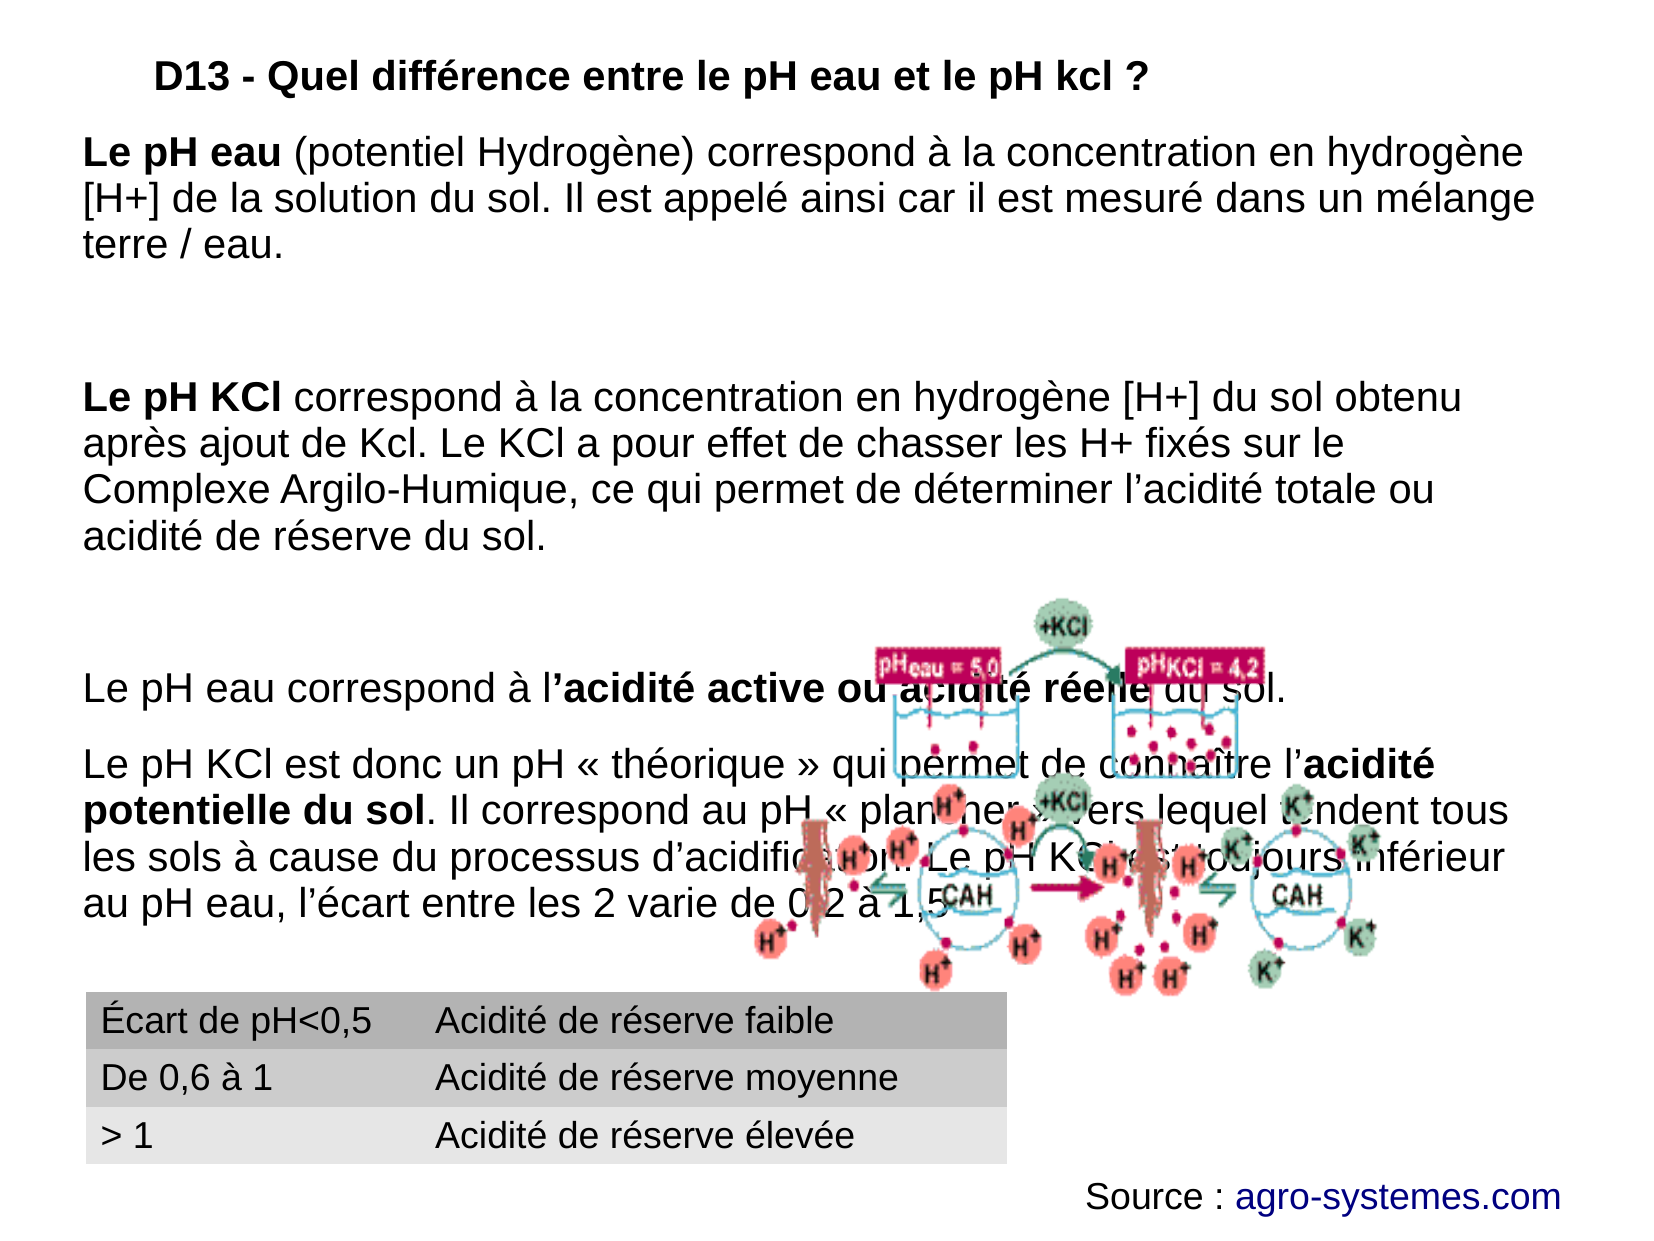

# D13 - Quel différence entre le pH eau et le pH kcl ?
Le pH eau (potentiel Hydrogène) correspond à la concentration en hydrogène [H+] de la solution du sol. Il est appelé ainsi car il est mesuré dans un mélange terre / eau.
Le pH KCl correspond à la concentration en hydrogène [H+] du sol obtenu après ajout de Kcl. Le KCl a pour effet de chasser les H+ fixés sur le Complexe Argilo-Humique, ce qui permet de déterminer l’acidité totale ou acidité de réserve du sol.
Le pH eau correspond à l’acidité active ou acidité réelle du sol.
Le pH KCl est donc un pH « théorique » qui permet de connaître l’acidité potentielle du sol. Il correspond au pH « plancher » vers lequel tendent tous les sols à cause du processus d’acidification. Le pH KCl est toujours inférieur au pH eau, l’écart entre les 2 varie de 0,2 à 1,5
| Écart de pH<0,5 | Acidité de réserve faible |
| --- | --- |
| De 0,6 à 1 | Acidité de réserve moyenne |
| > 1 | Acidité de réserve élevée |
Source : agro-systemes.com